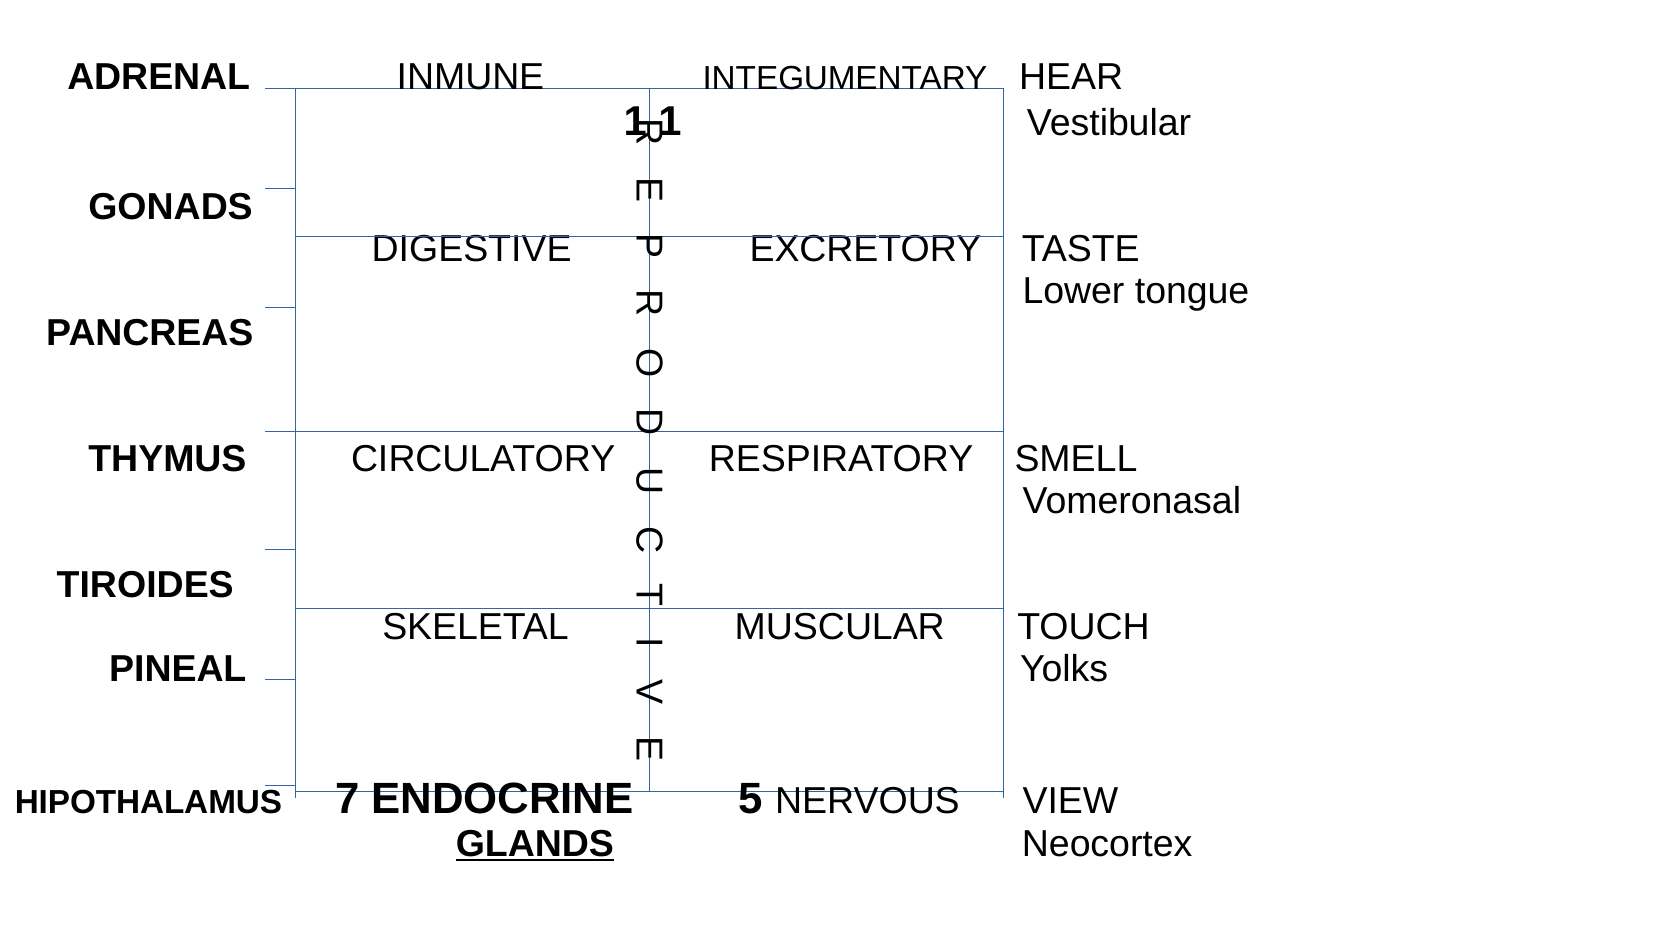

ADRENAL INMUNE INTEGUMENTARY HEAR
 1 1 Vestibular
 GONADS
 DIGESTIVE EXCRETORY TASTE
 Lower tongue
 PANCREAS
 THYMUS CIRCULATORY RESPIRATORY SMELL
 Vomeronasal
 TIROIDES
 SKELETAL MUSCULAR TOUCH
 PINEAL Yolks
HIPOTHALAMUS 7 ENDOCRINE 5 NERVOUS VIEW
 GLANDS Neocortex
R E P R O D U C T I V E